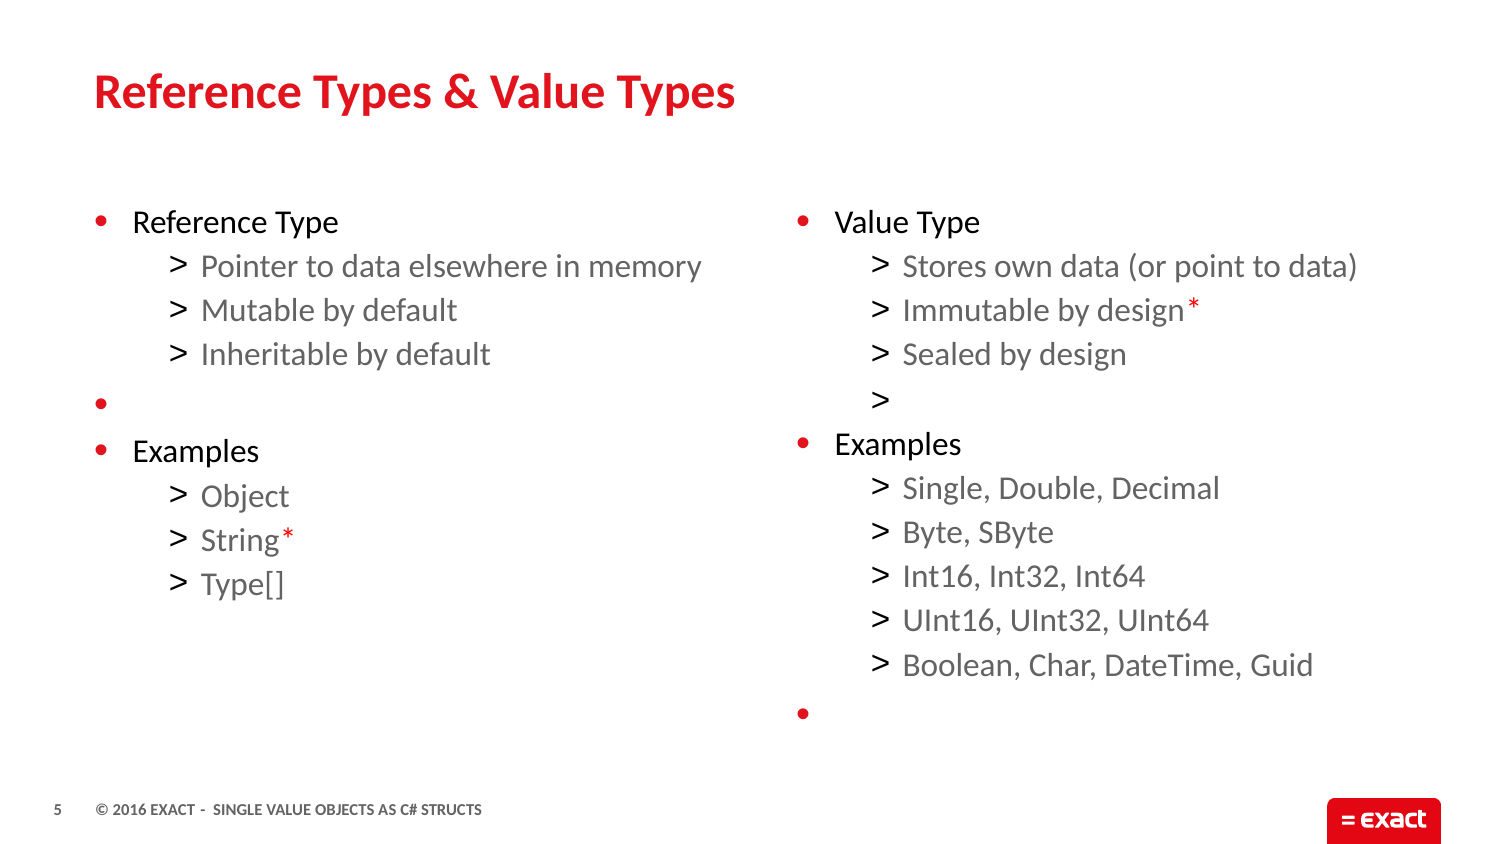

# Reference Types & Value Types
Reference Type
Pointer to data elsewhere in memory
Mutable by default
Inheritable by default
Examples
Object
String*
Type[]
Value Type
Stores own data (or point to data)
Immutable by design*
Sealed by design
Examples
Single, Double, Decimal
Byte, SByte
Int16, Int32, Int64
UInt16, UInt32, UInt64
Boolean, Char, DateTime, Guid
- Single Value Objects as C# structs